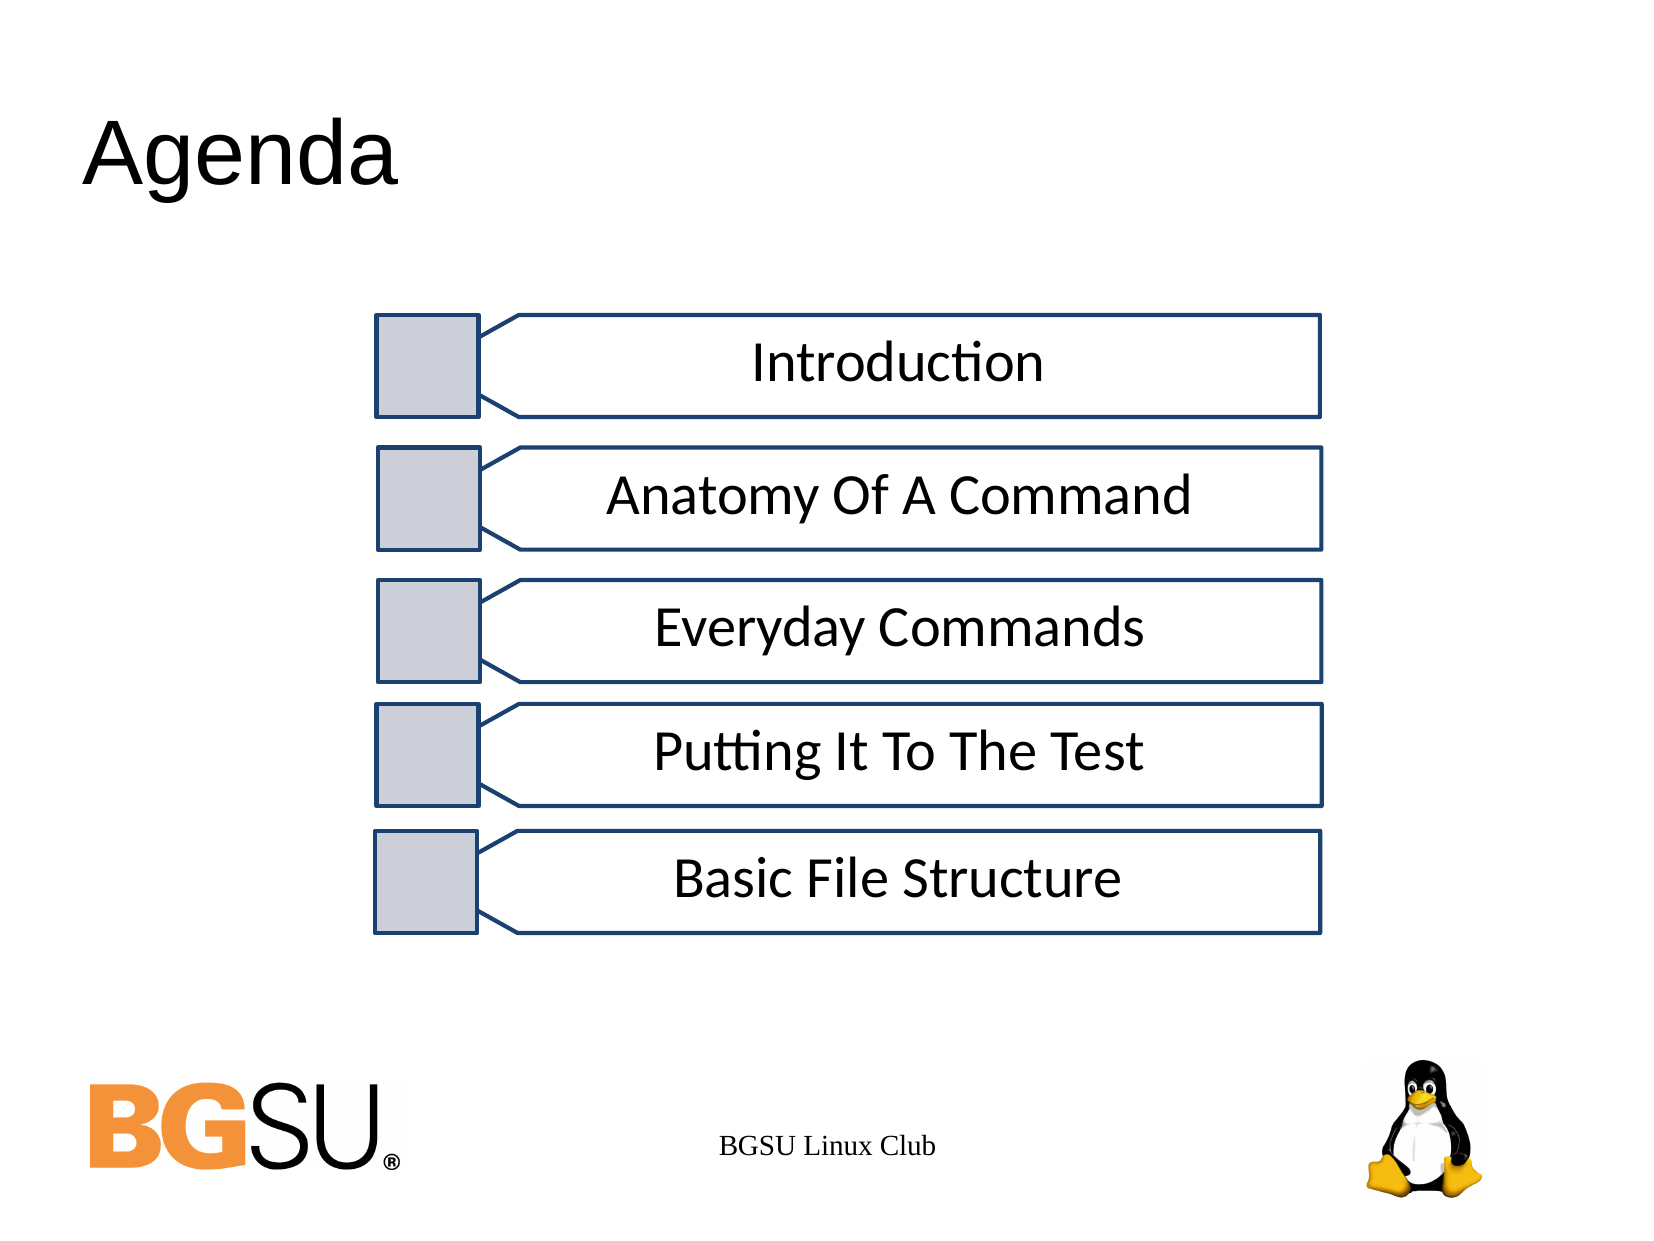

# Agenda
Introduction
Anatomy Of A Command
Everyday Commands
Putting It To The Test
Basic File Structure
BGSU Linux Club